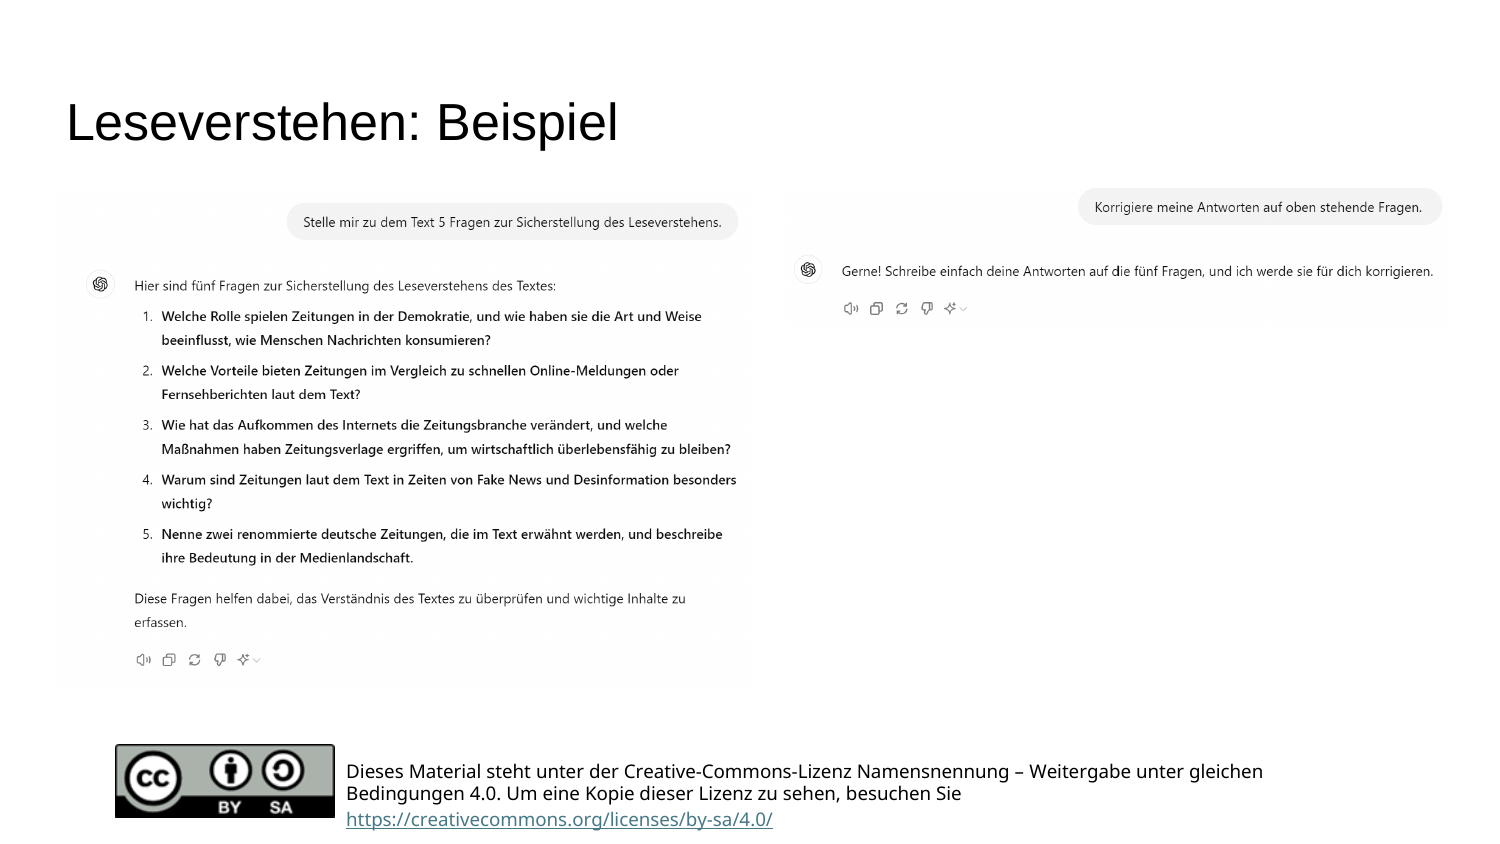

# Leseverstehen: Beispiel
Dieses Material steht unter der Creative-Commons-Lizenz Namensnennung – Weitergabe unter gleichen Bedingungen 4.0. Um eine Kopie dieser Lizenz zu sehen, besuchen Siehttps://creativecommons.org/licenses/by-sa/4.0/